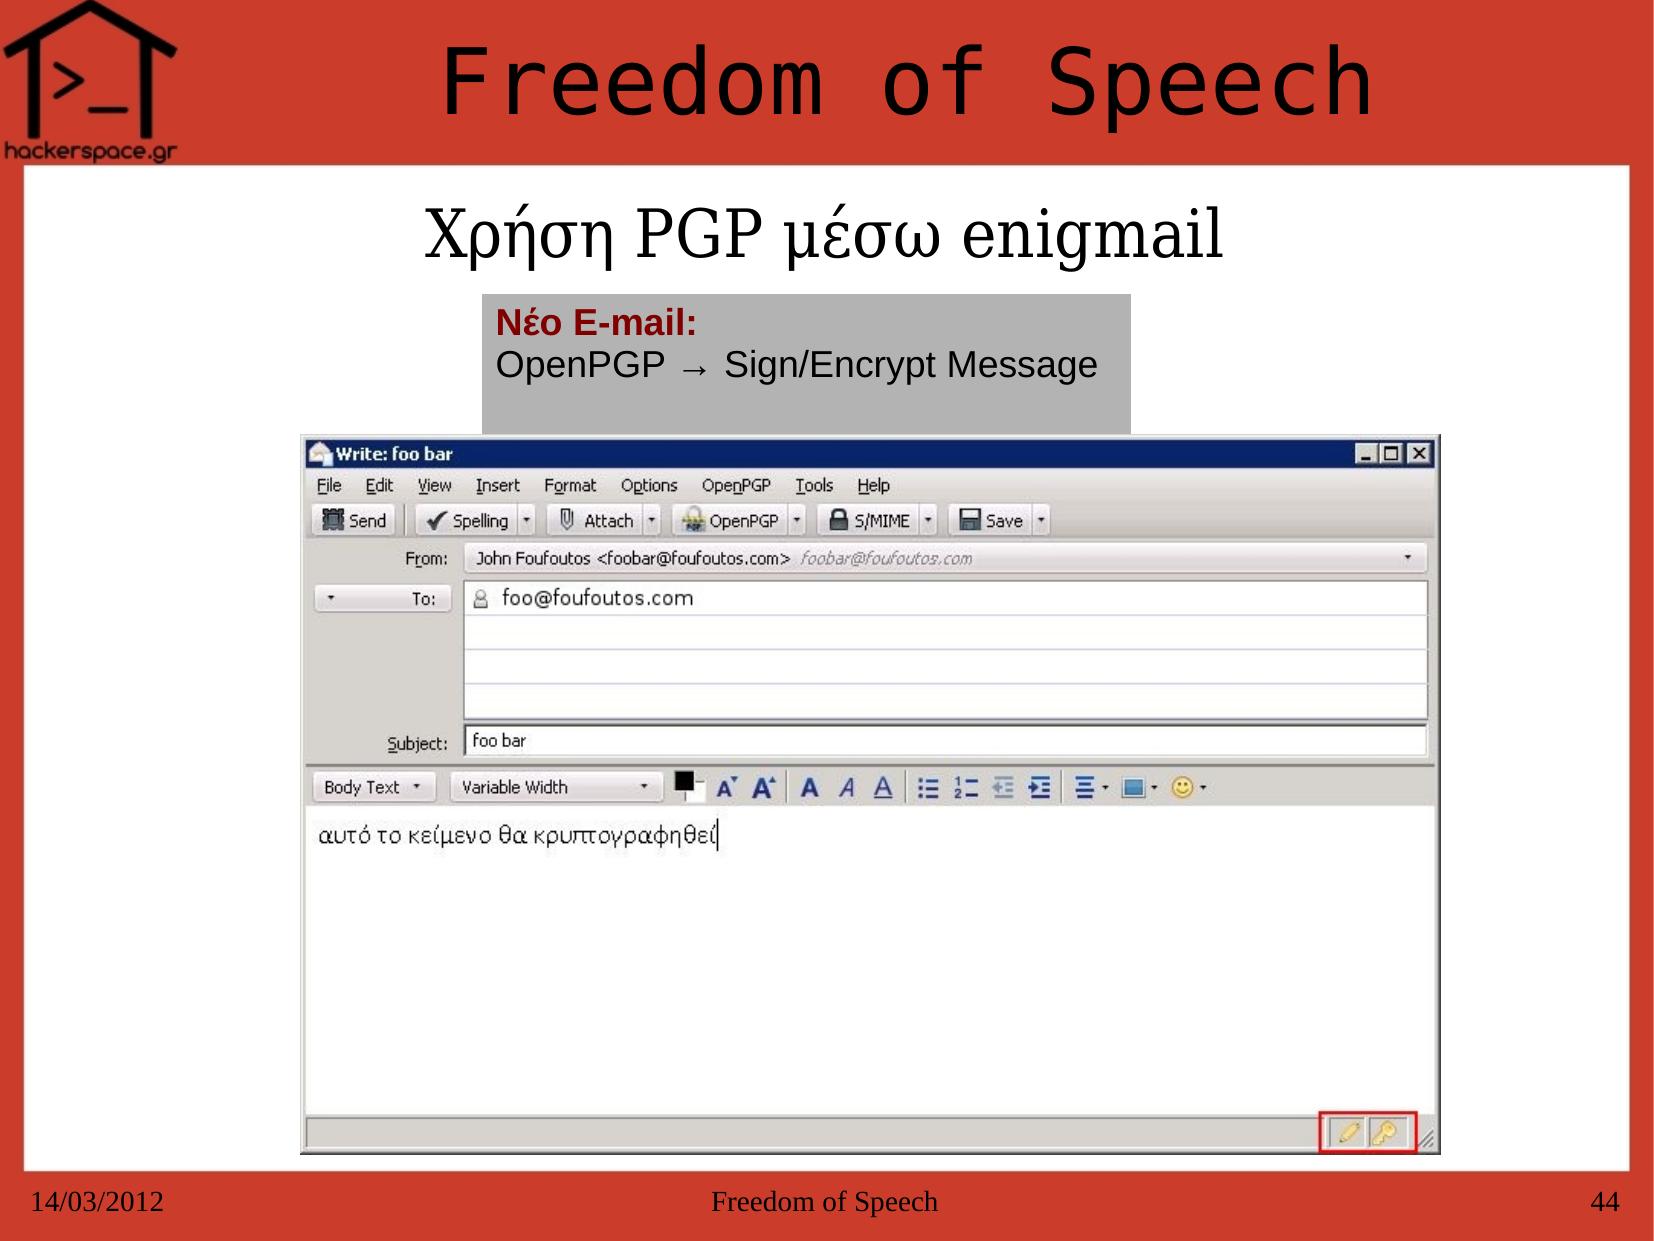

# Freedom of Speech
Χρήση PGP μέσω enigmail
| Νέο E-mail: OpenPGP → Sign/Encrypt Message |
| --- |
14/03/2012
Freedom of Speech
44